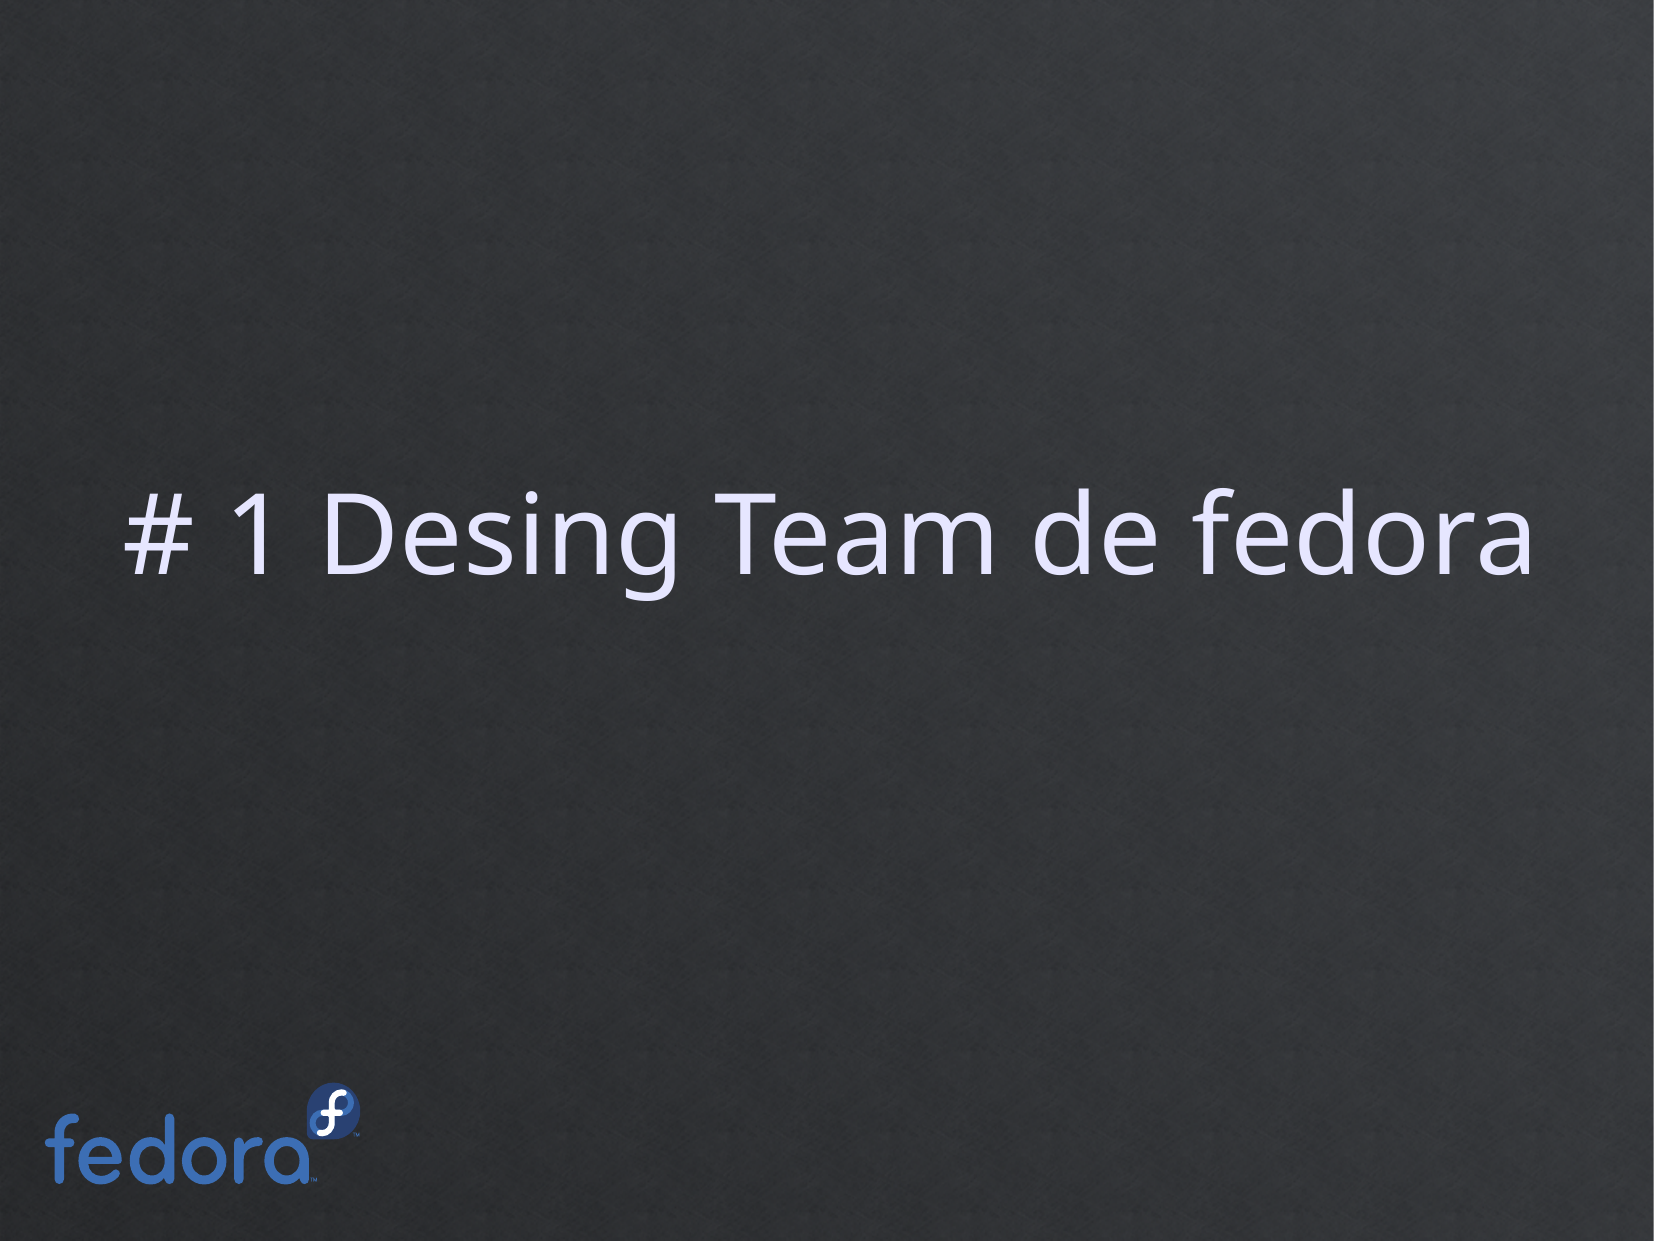

# # 1 Desing Team de fedora